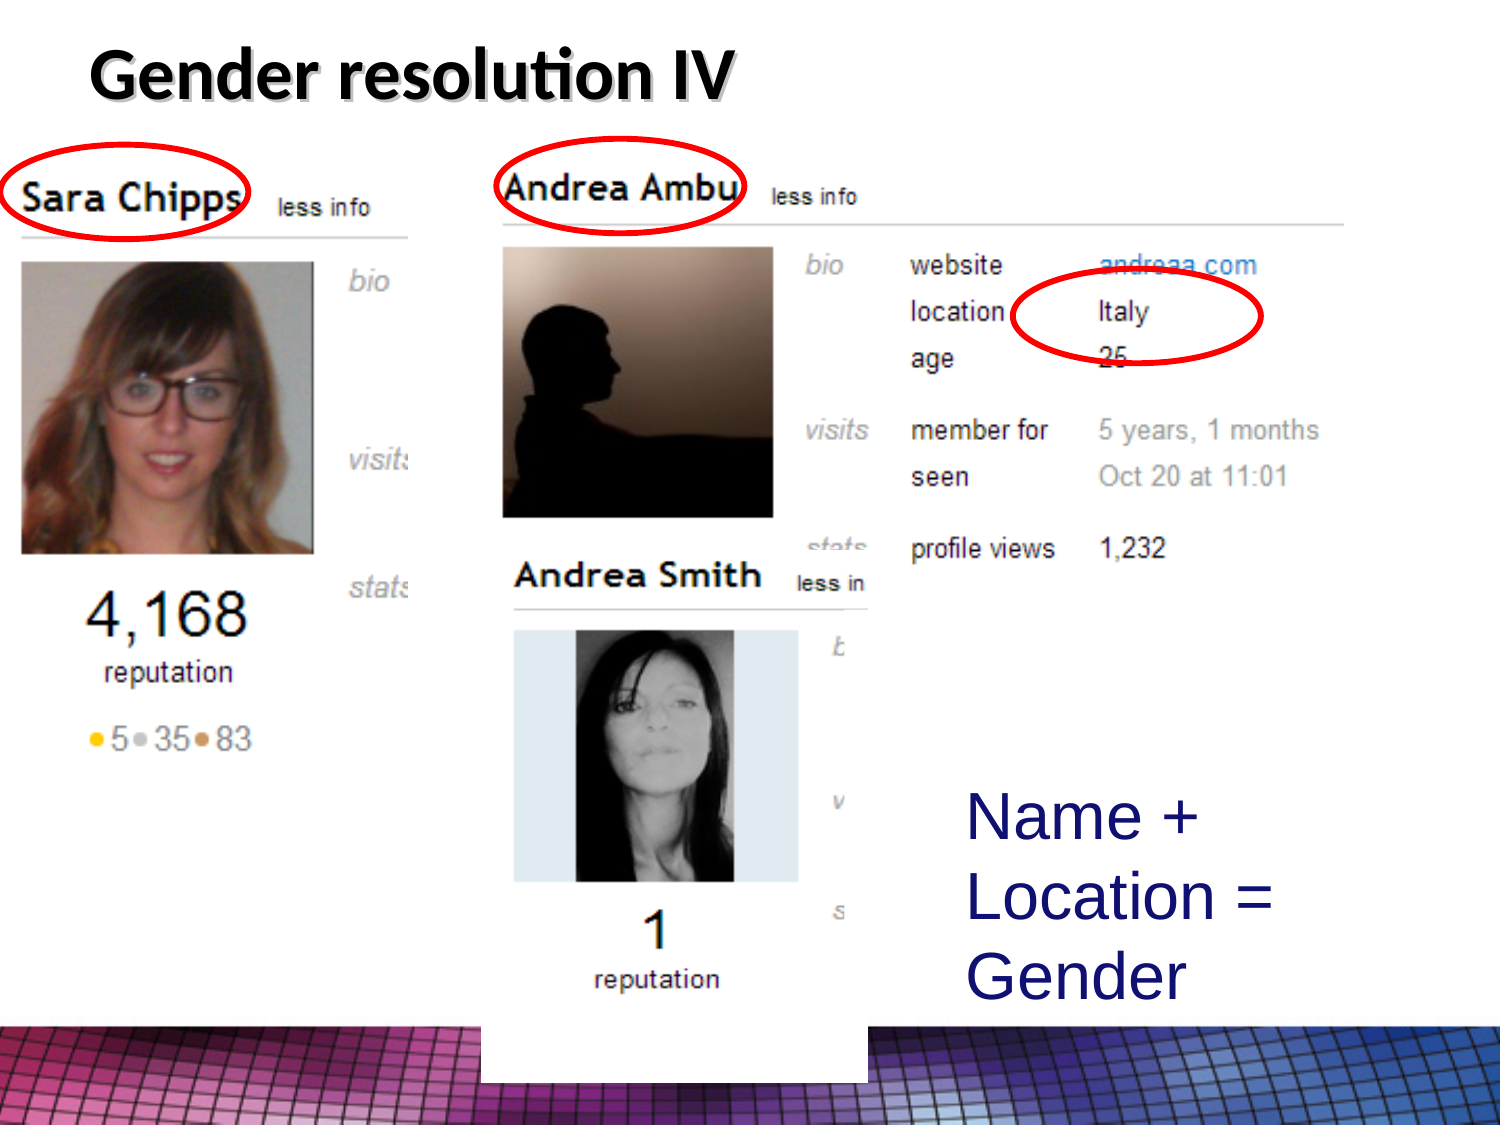

What is your gender?
# Gender resolution IV
Name + Location = Gender